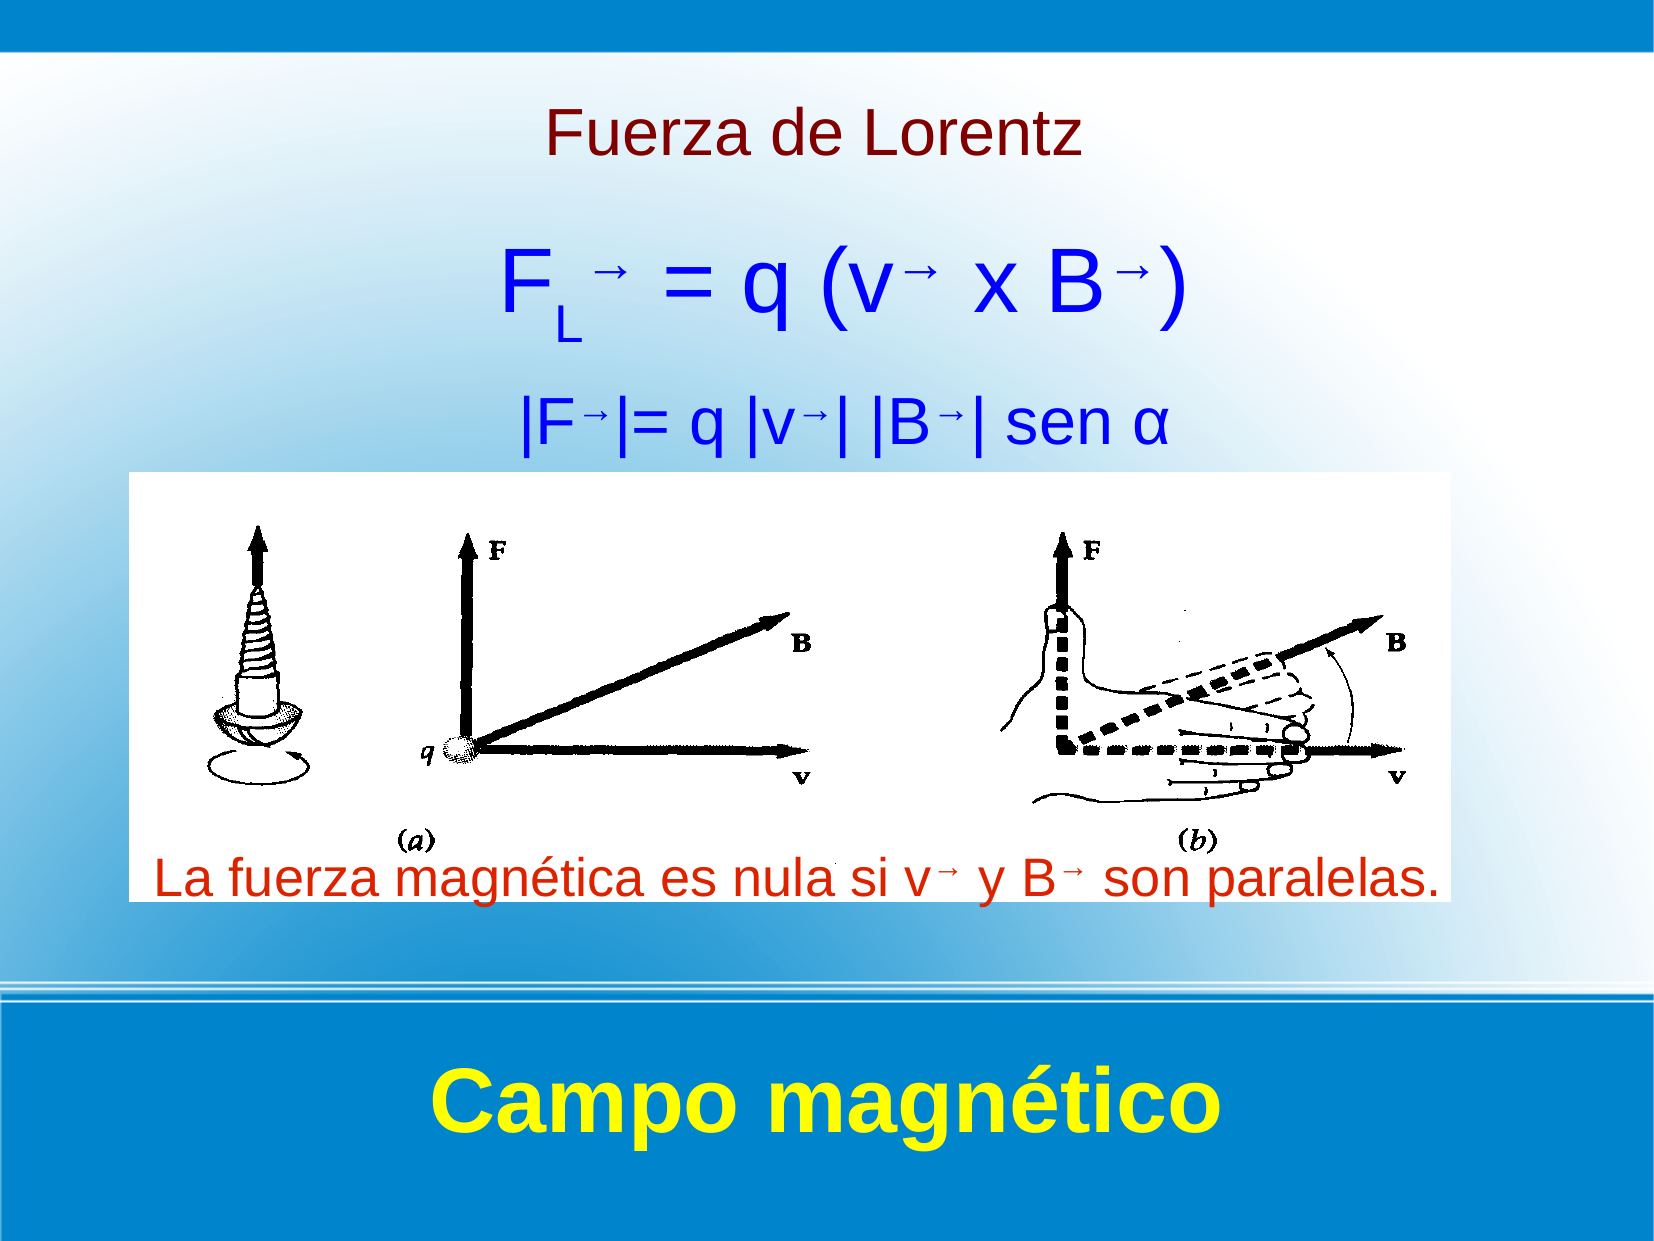

Fuerza de Lorentz
FL→ = q (v→ x B→)
|F→|= q |v→| |B→| sen α
La fuerza magnética es nula si v→ y B→ son paralelas.
# Campo magnético